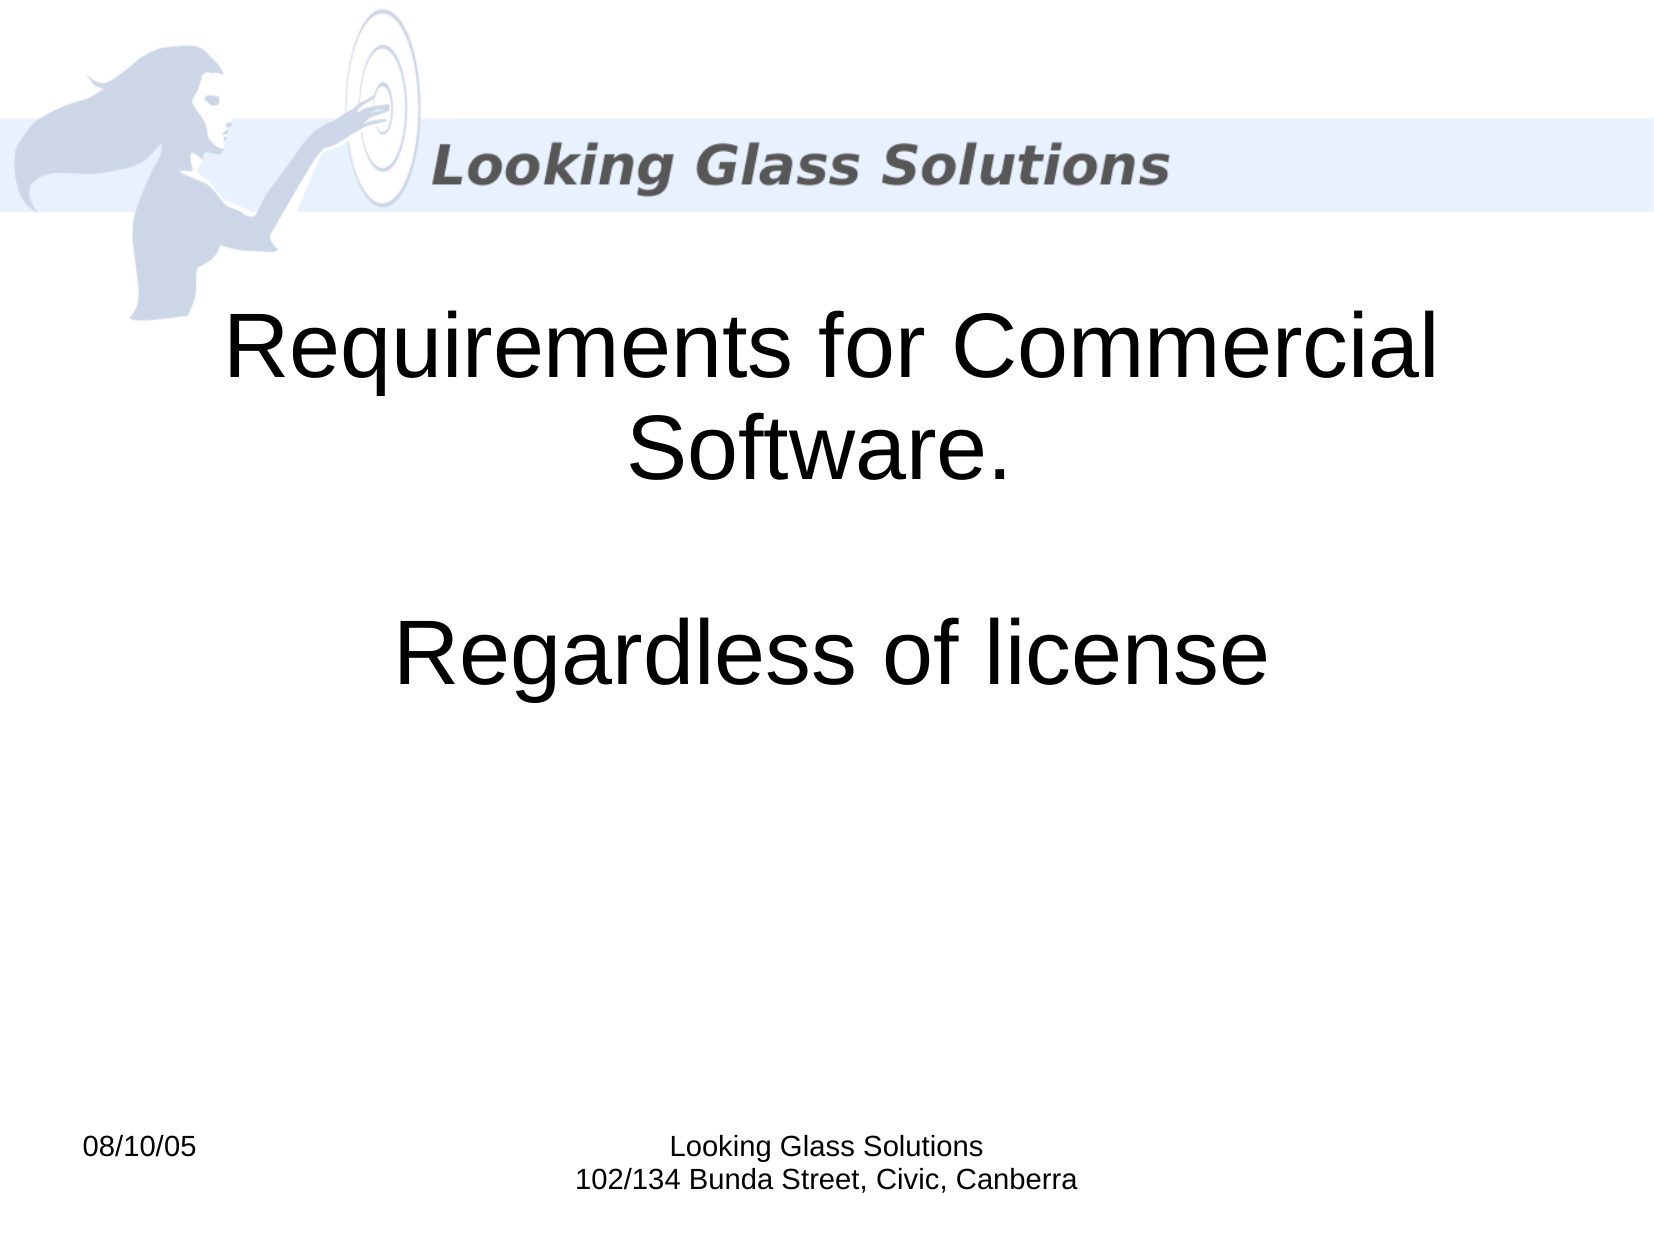

# Requirements for Commercial Software. Regardless of license